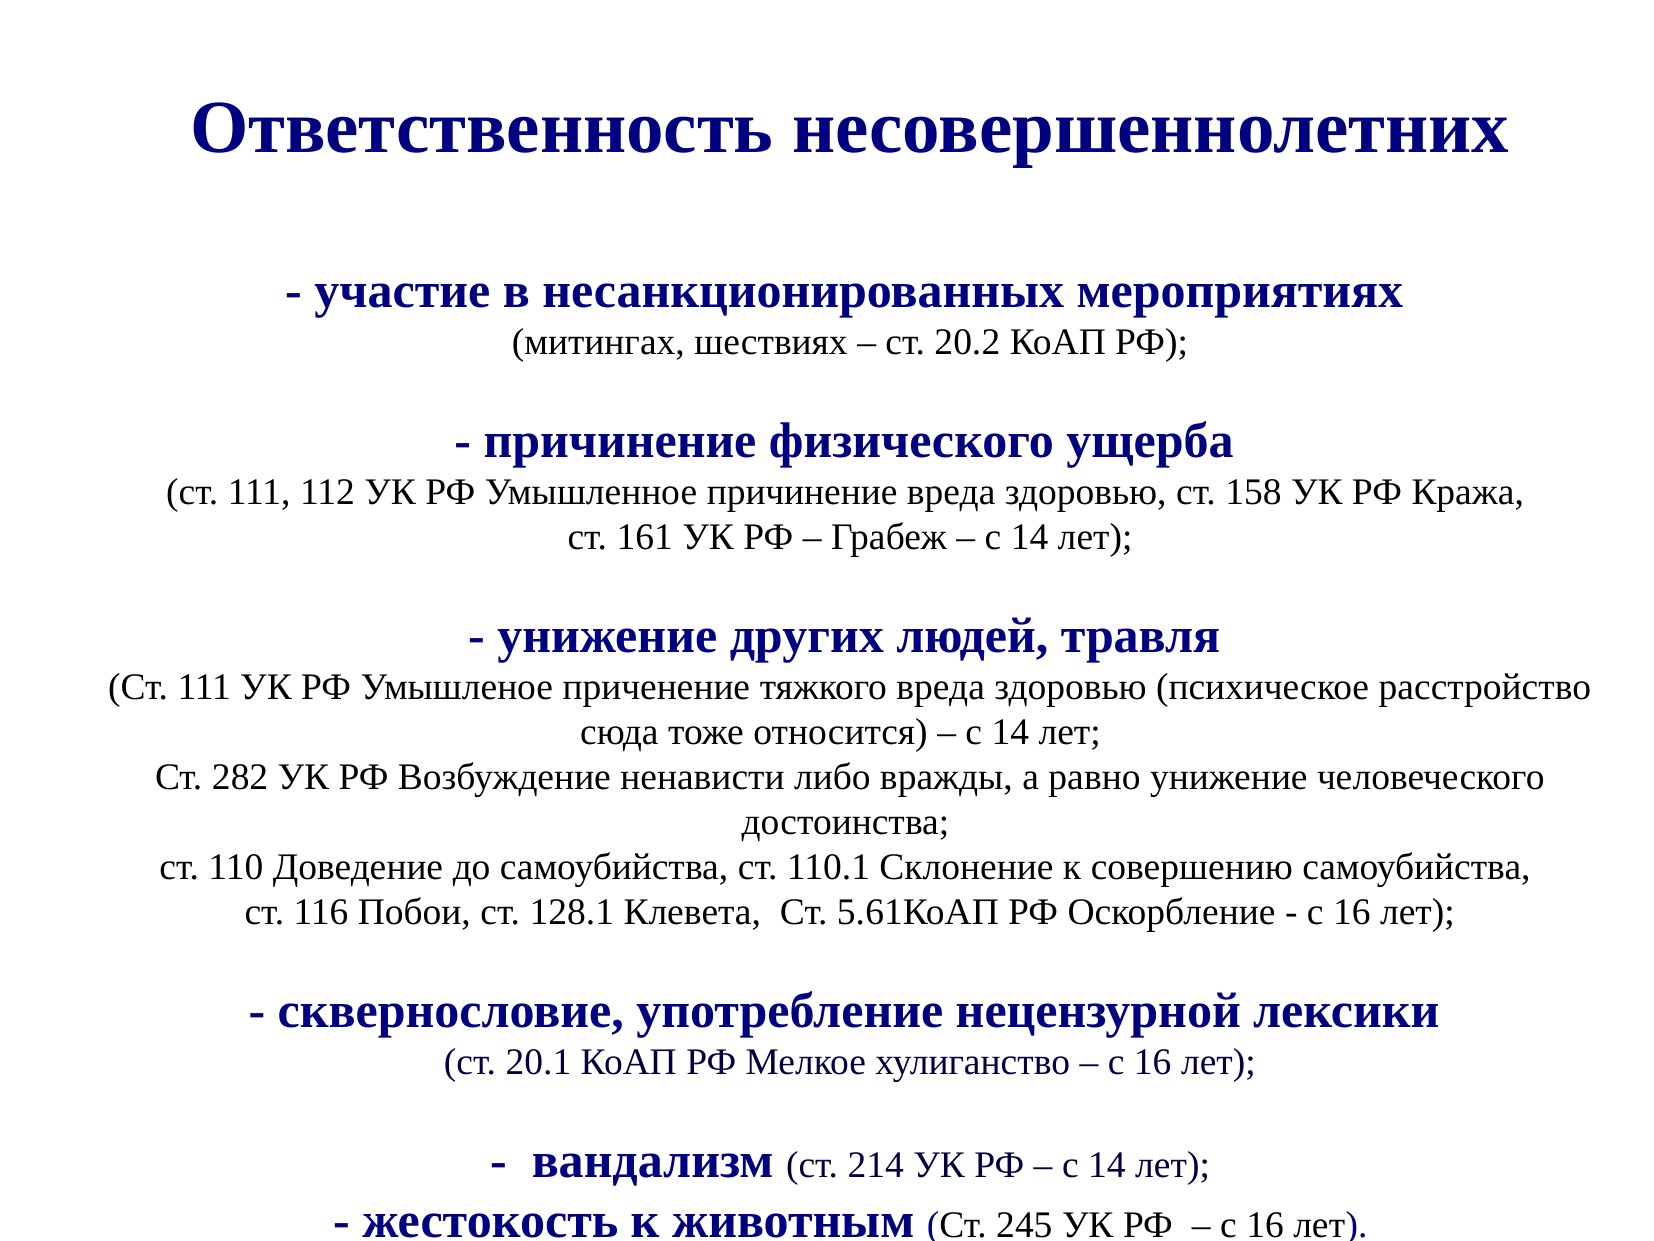

# Ответственность несовершеннолетних - участие в несанкционированных мероприятиях (митингах, шествиях – ст. 20.2 КоАП РФ); - причинение физического ущерба (ст. 111, 112 УК РФ Умышленное причинение вреда здоровью, ст. 158 УК РФ Кража, ст. 161 УК РФ – Грабеж – с 14 лет); - унижение других людей, травля (Ст. 111 УК РФ Умышленое приченение тяжкого вреда здоровью (психическое расстройство сюда тоже относится) – с 14 лет; Ст. 282 УК РФ Возбуждение ненависти либо вражды, а равно унижение человеческого достоинства; ст. 110 Доведение до самоубийства, ст. 110.1 Склонение к совершению самоубийства, ст. 116 Побои, ст. 128.1 Клевета, Ст. 5.61КоАП РФ Оскорбление - с 16 лет); - сквернословие, употребление нецензурной лексики (ст. 20.1 КоАП РФ Мелкое хулиганство – с 16 лет); - вандализм (ст. 214 УК РФ – с 14 лет); - жестокость к животным (Ст. 245 УК РФ – с 16 лет).